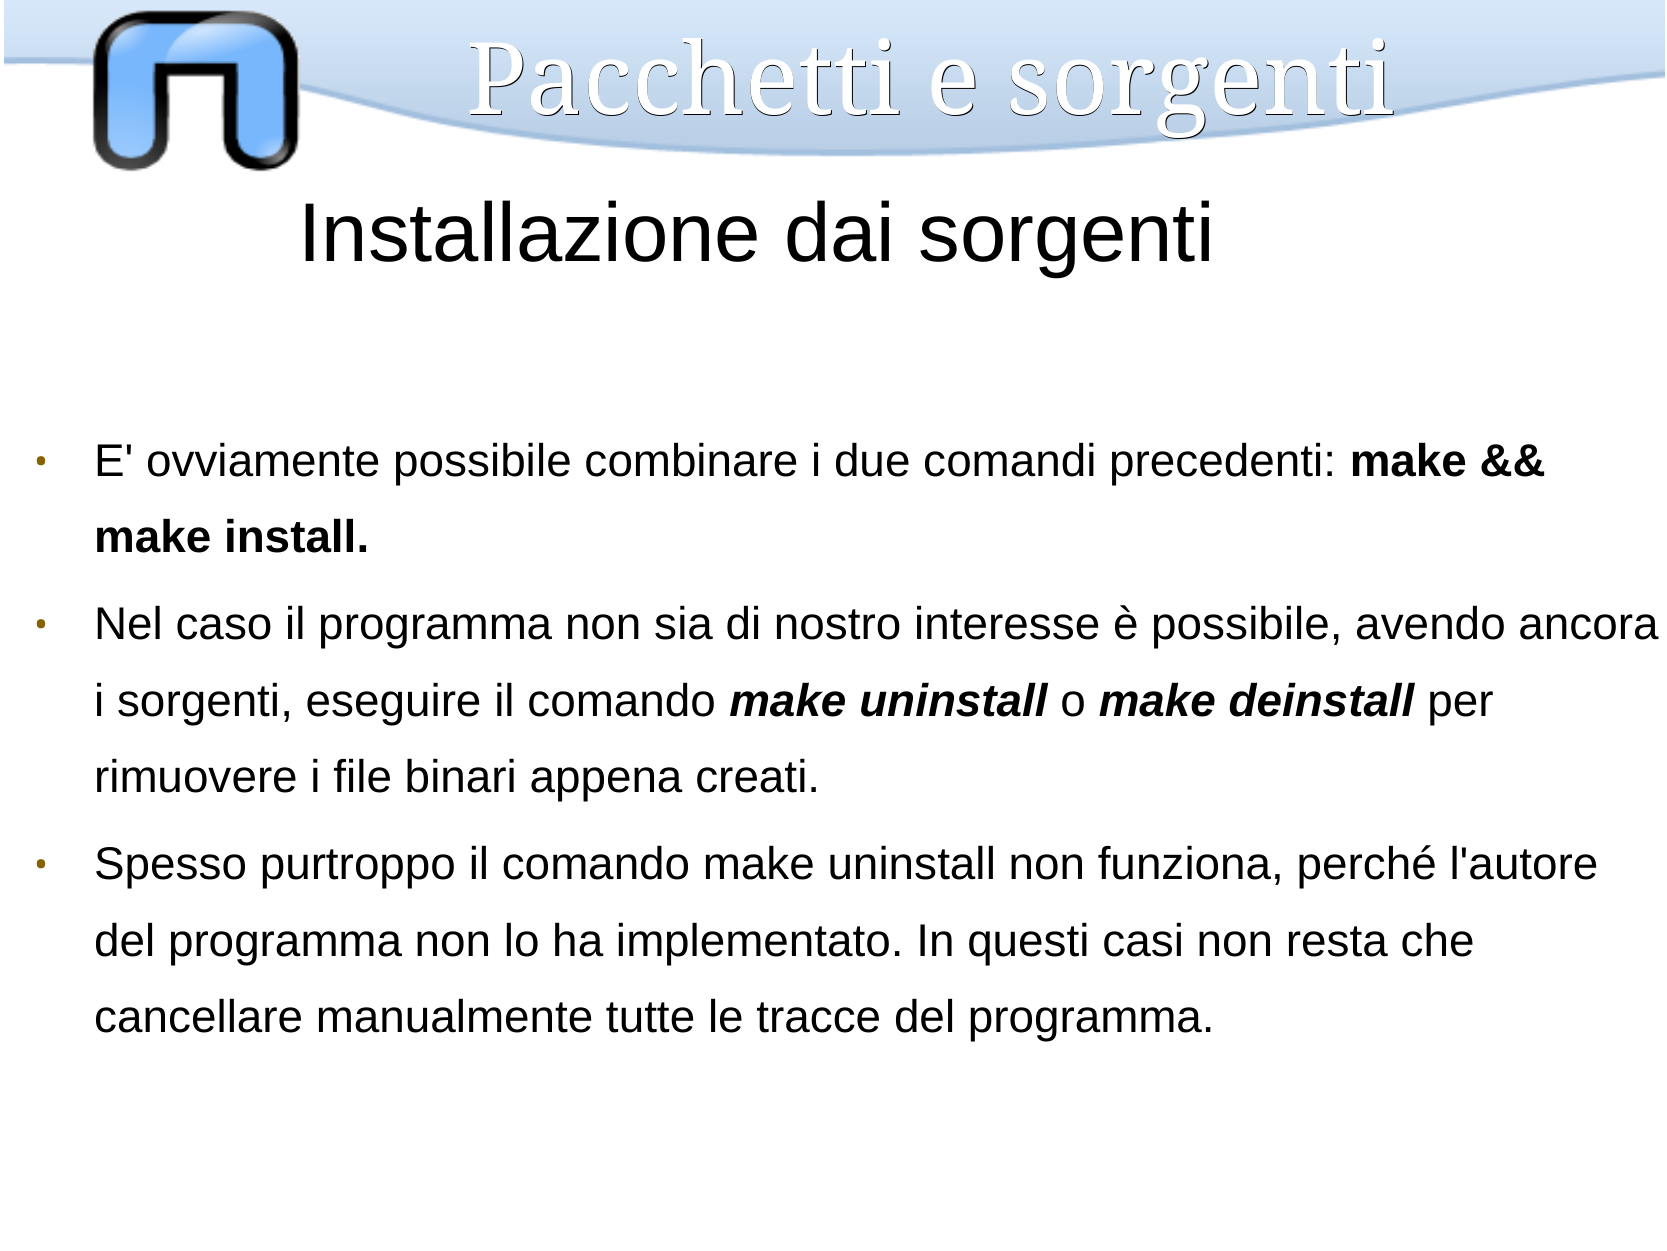

Pacchetti e sorgenti
# Installazione dai sorgenti
E' ovviamente possibile combinare i due comandi precedenti: make && make install.
Nel caso il programma non sia di nostro interesse è possibile, avendo ancora i sorgenti, eseguire il comando make uninstall o make deinstall per rimuovere i file binari appena creati.
Spesso purtroppo il comando make uninstall non funziona, perché l'autore del programma non lo ha implementato. In questi casi non resta che cancellare manualmente tutte le tracce del programma.